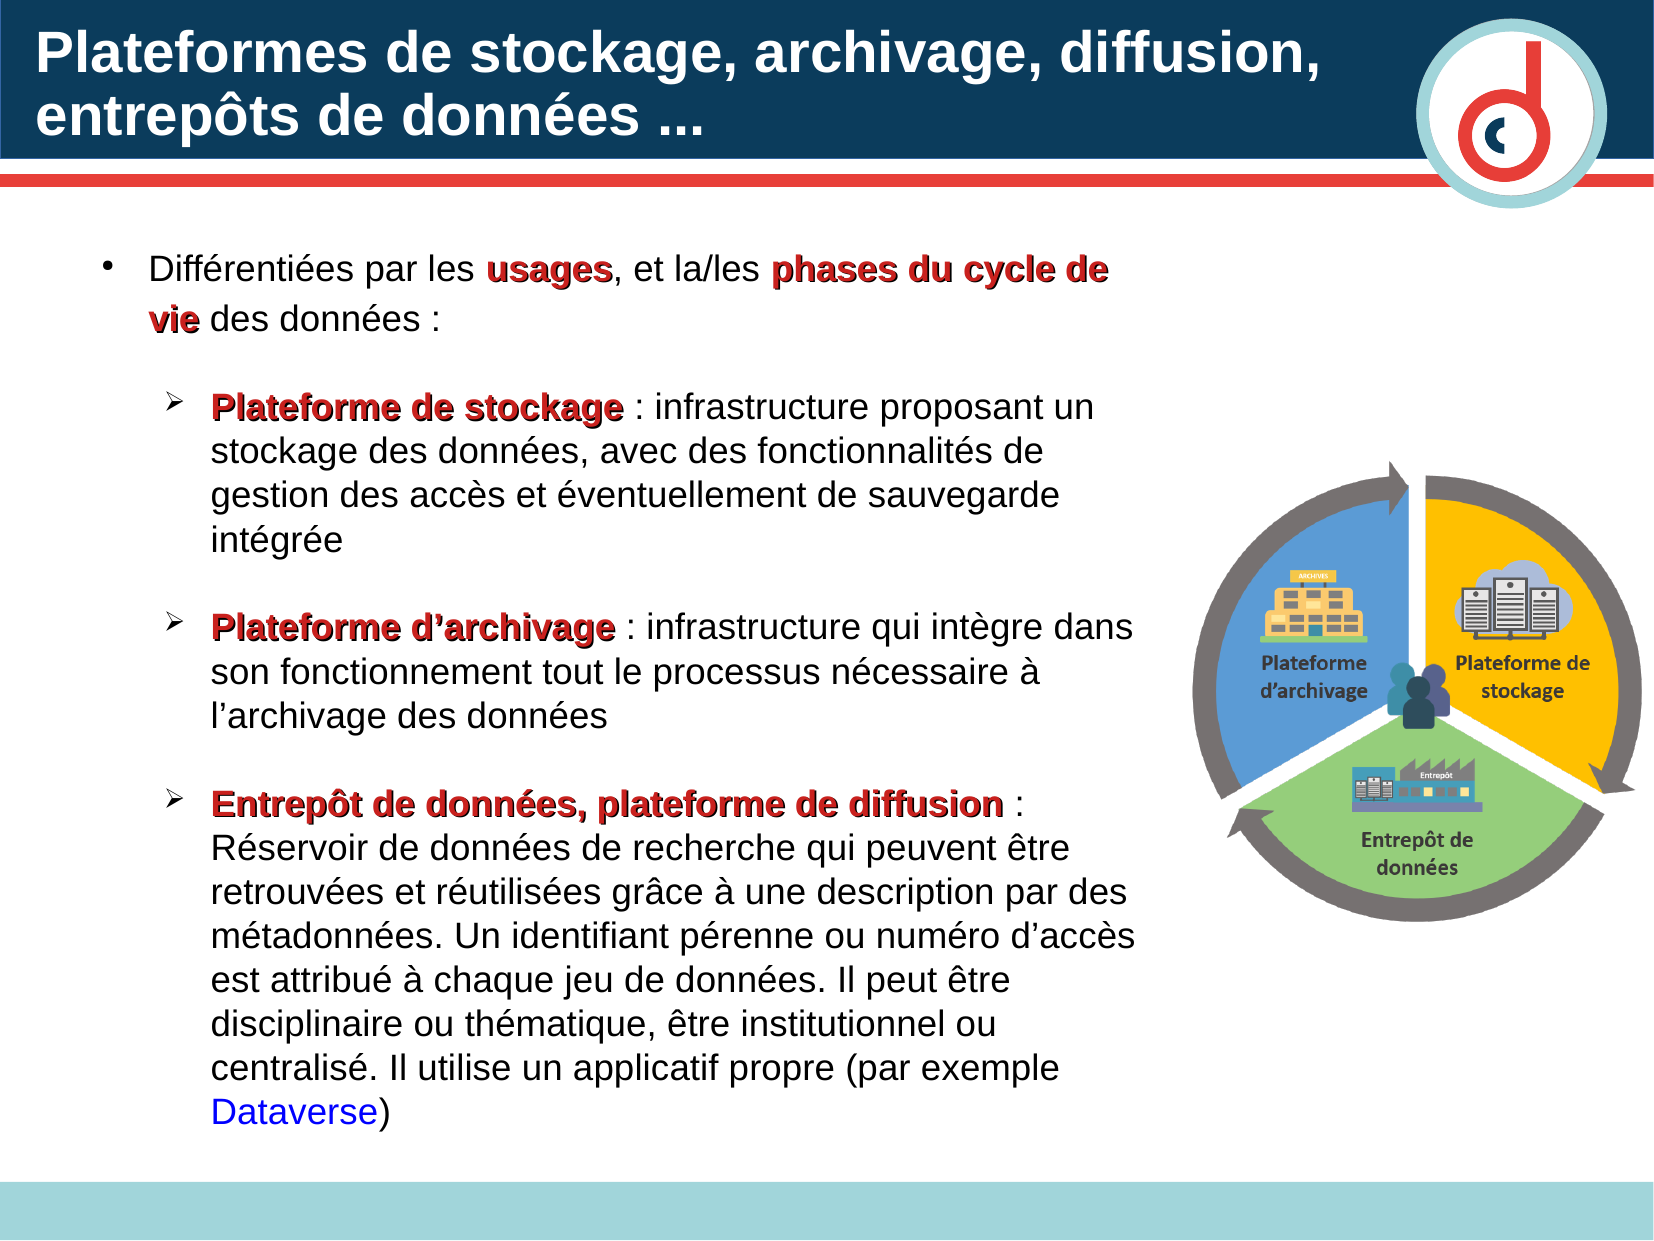

# Plateformes de stockage, archivage, diffusion, entrepôts de données ...
Différentiées par les usages, et la/les phases du cycle de vie des données :
Plateforme de stockage : infrastructure proposant un stockage des données, avec des fonctionnalités de gestion des accès et éventuellement de sauvegarde intégrée
Plateforme d’archivage : infrastructure qui intègre dans son fonctionnement tout le processus nécessaire à l’archivage des données
Entrepôt de données, plateforme de diffusion : Réservoir de données de recherche qui peuvent être retrouvées et réutilisées grâce à une description par des métadonnées. Un identifiant pérenne ou numéro d’accès est attribué à chaque jeu de données. Il peut être disciplinaire ou thématique, être institutionnel ou centralisé. Il utilise un applicatif propre (par exemple Dataverse)